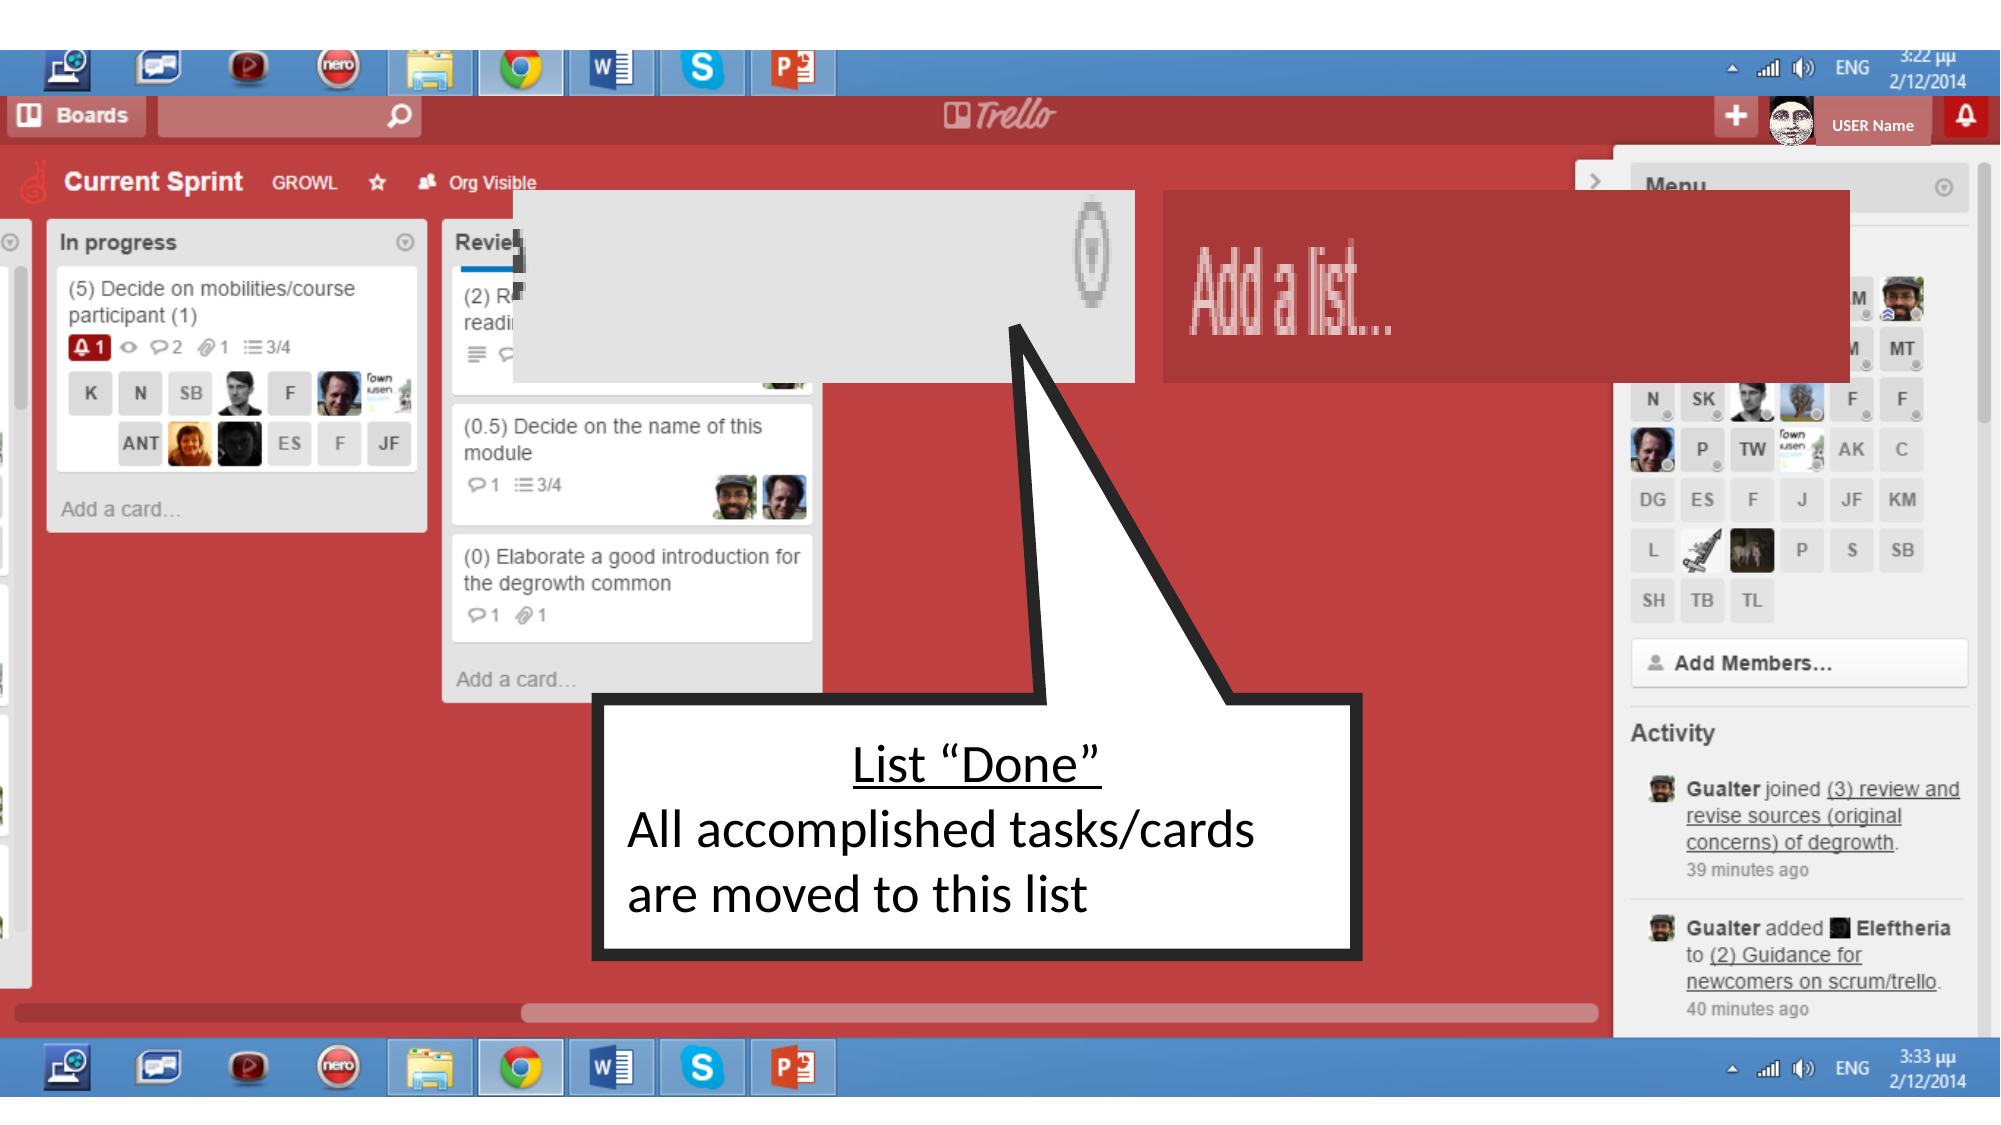

USER Name
List “Done”
All accomplished tasks/cards are moved to this list